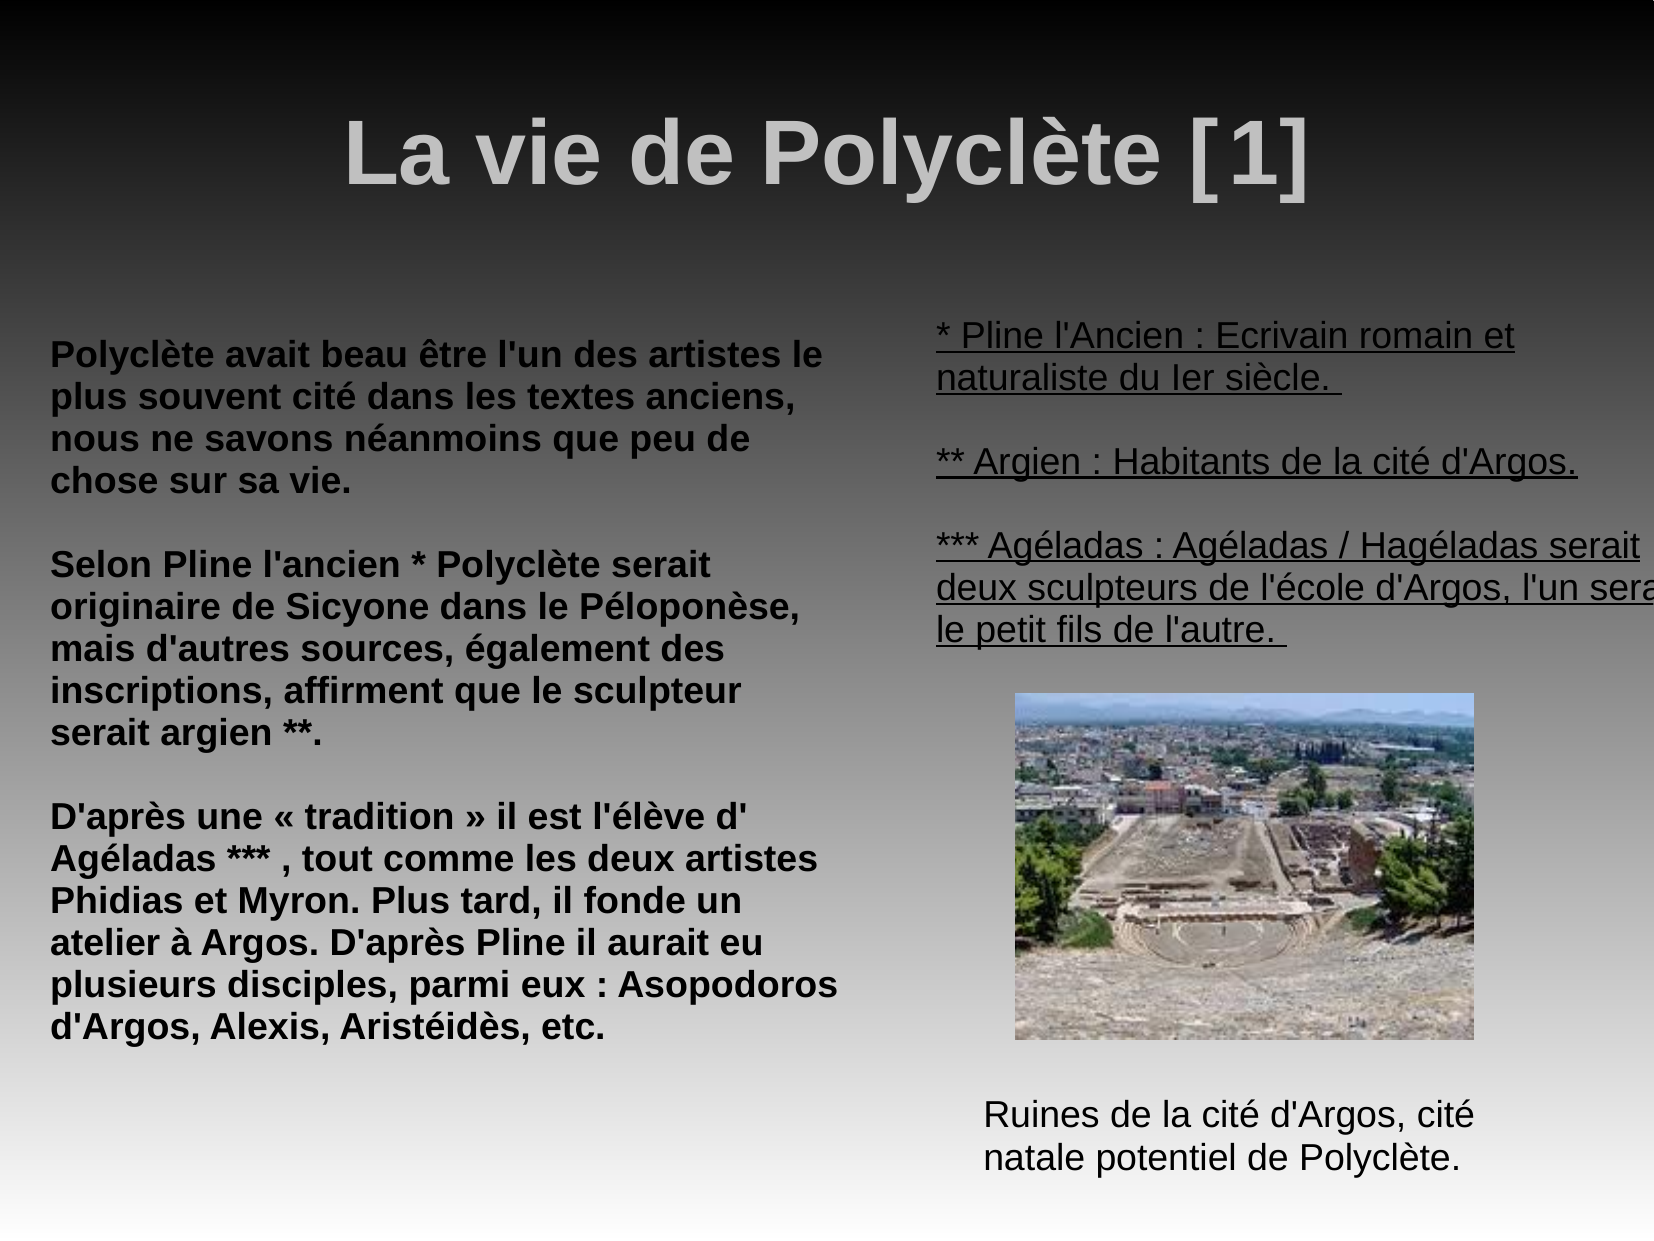

# La vie de Polyclète [	1]
* Pline l'Ancien : Ecrivain romain et naturaliste du Ier siècle.
** Argien : Habitants de la cité d'Argos.
*** Agéladas : Agéladas / Hagéladas serait deux sculpteurs de l'école d'Argos, l'un serait le petit fils de l'autre.
Polyclète avait beau être l'un des artistes le plus souvent cité dans les textes anciens, nous ne savons néanmoins que peu de chose sur sa vie.
Selon Pline l'ancien * Polyclète serait originaire de Sicyone dans le Péloponèse, mais d'autres sources, également des inscriptions, affirment que le sculpteur serait argien **.
D'après une « tradition » il est l'élève d' Agéladas *** , tout comme les deux artistes Phidias et Myron. Plus tard, il fonde un atelier à Argos. D'après Pline il aurait eu plusieurs disciples, parmi eux : Asopodoros d'Argos, Alexis, Aristéidès, etc.
Ruines de la cité d'Argos, cité natale potentiel de Polyclète.